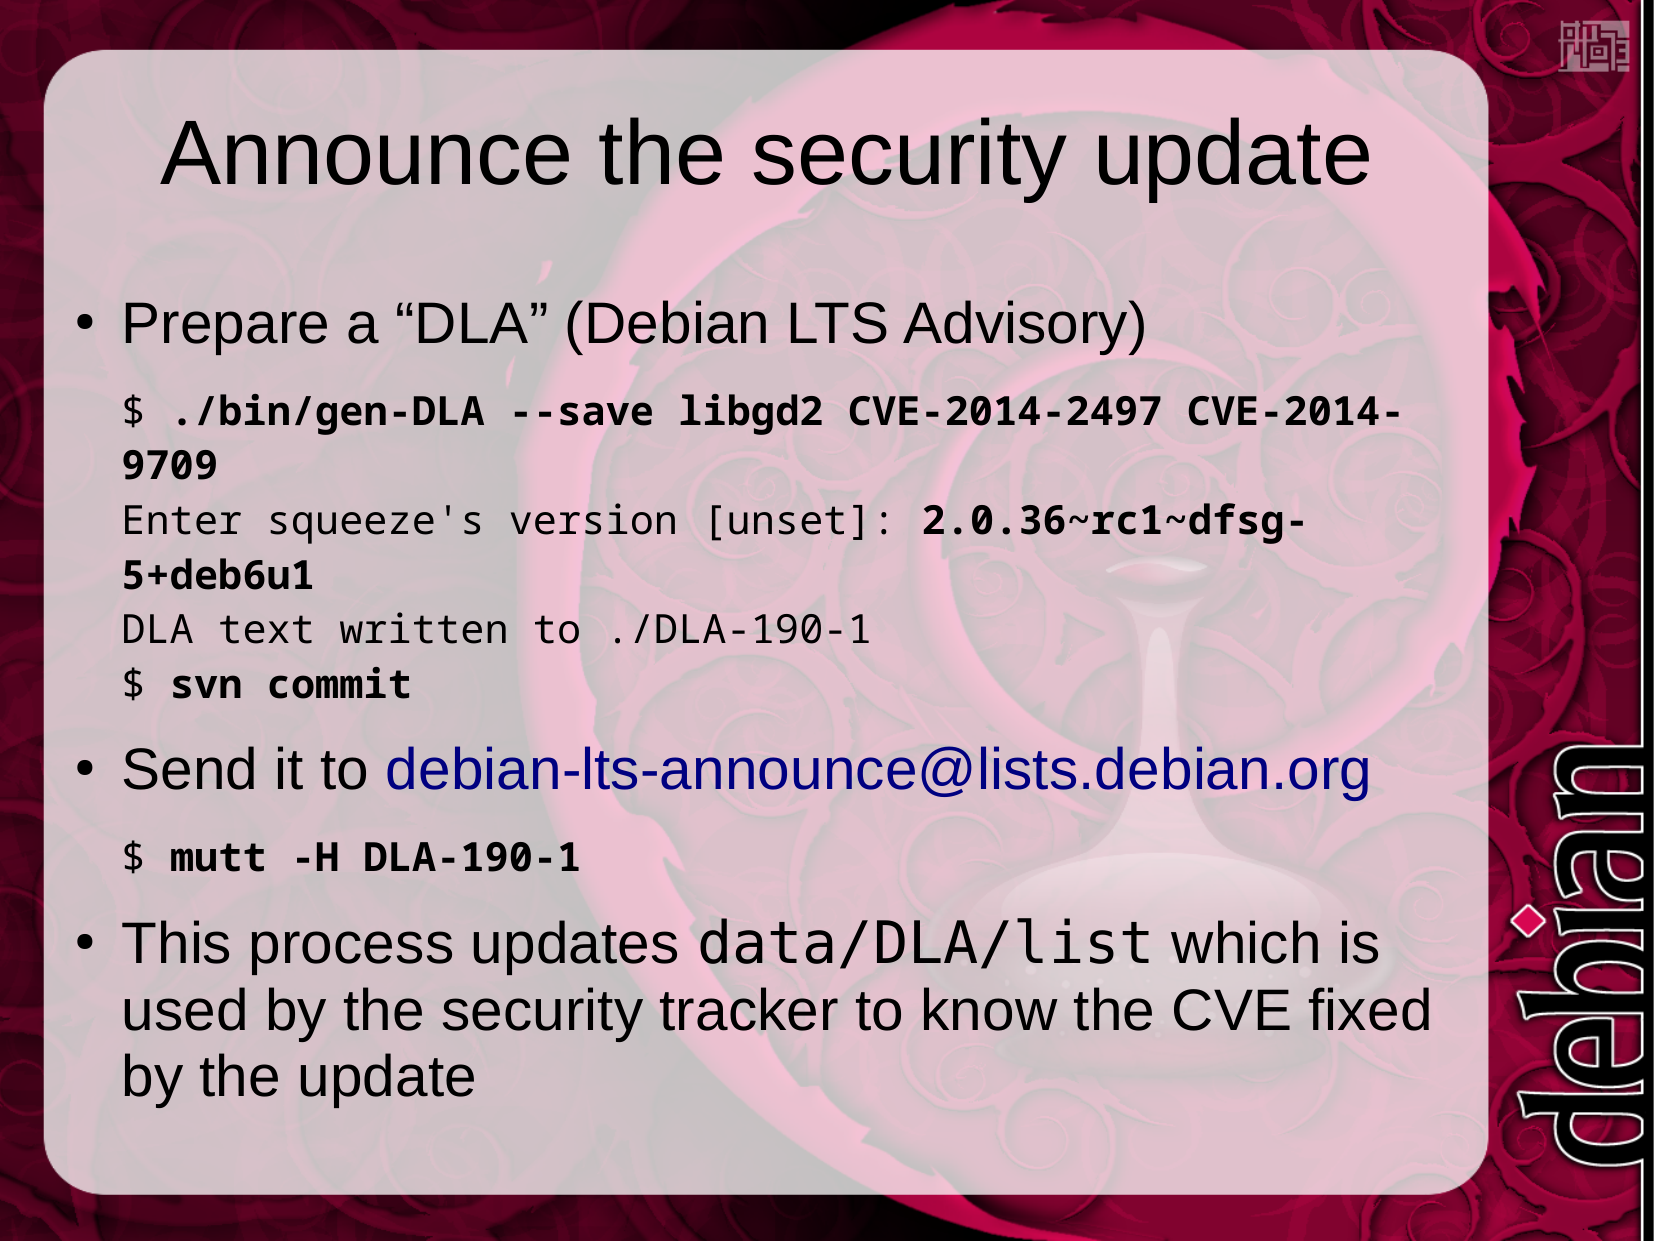

# Announce the security update
Prepare a “DLA” (Debian LTS Advisory)
$ ./bin/gen-DLA --save libgd2 CVE-2014-2497 CVE-2014-9709
Enter squeeze's version [unset]: 2.0.36~rc1~dfsg-5+deb6u1
DLA text written to ./DLA-190-1
$ svn commit
Send it to debian-lts-announce@lists.debian.org
$ mutt -H DLA-190-1
This process updates data/DLA/list which is used by the security tracker to know the CVE fixed by the update